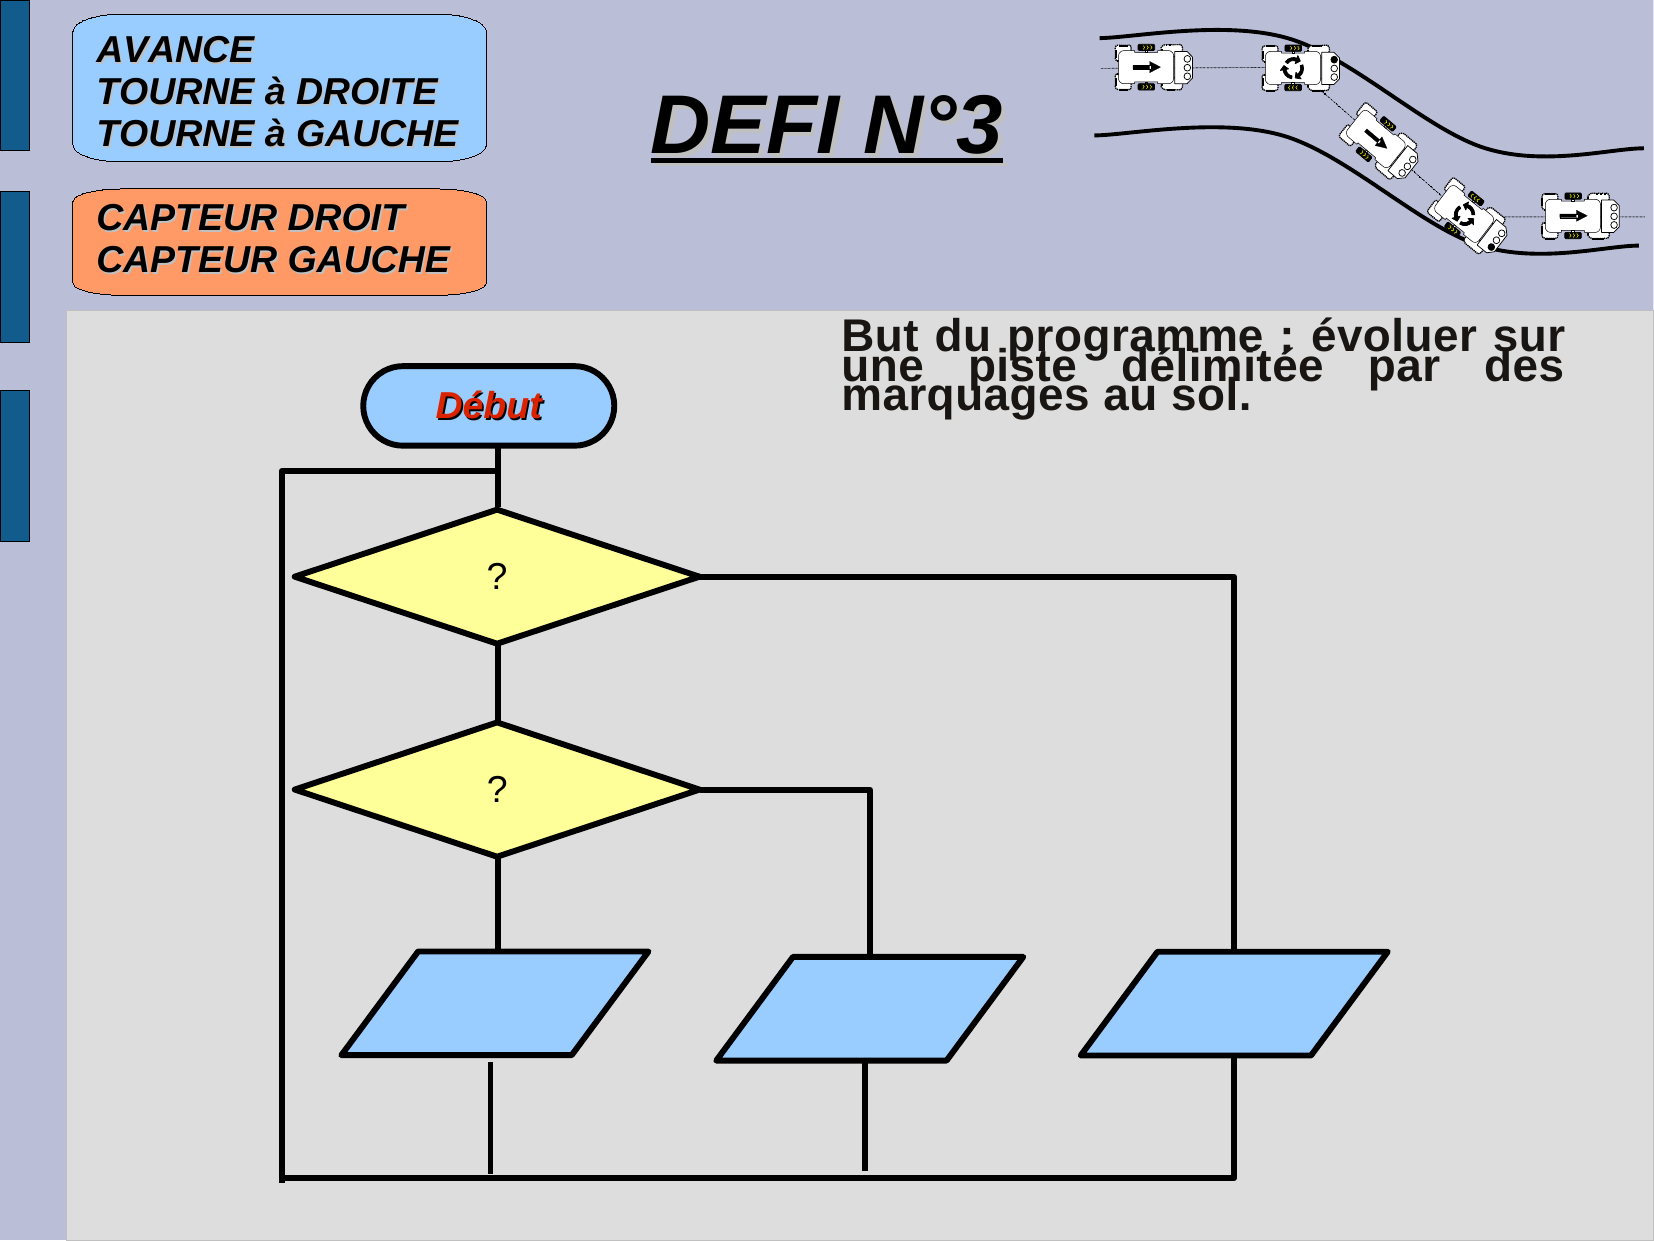

AVANCE
TOURNE à DROITE
TOURNE à GAUCHE
CAPTEUR DROIT
CAPTEUR GAUCHE
DEFI N°3
But du programme : évoluer sur une piste délimitée par des marquages au sol.
Début
?
?